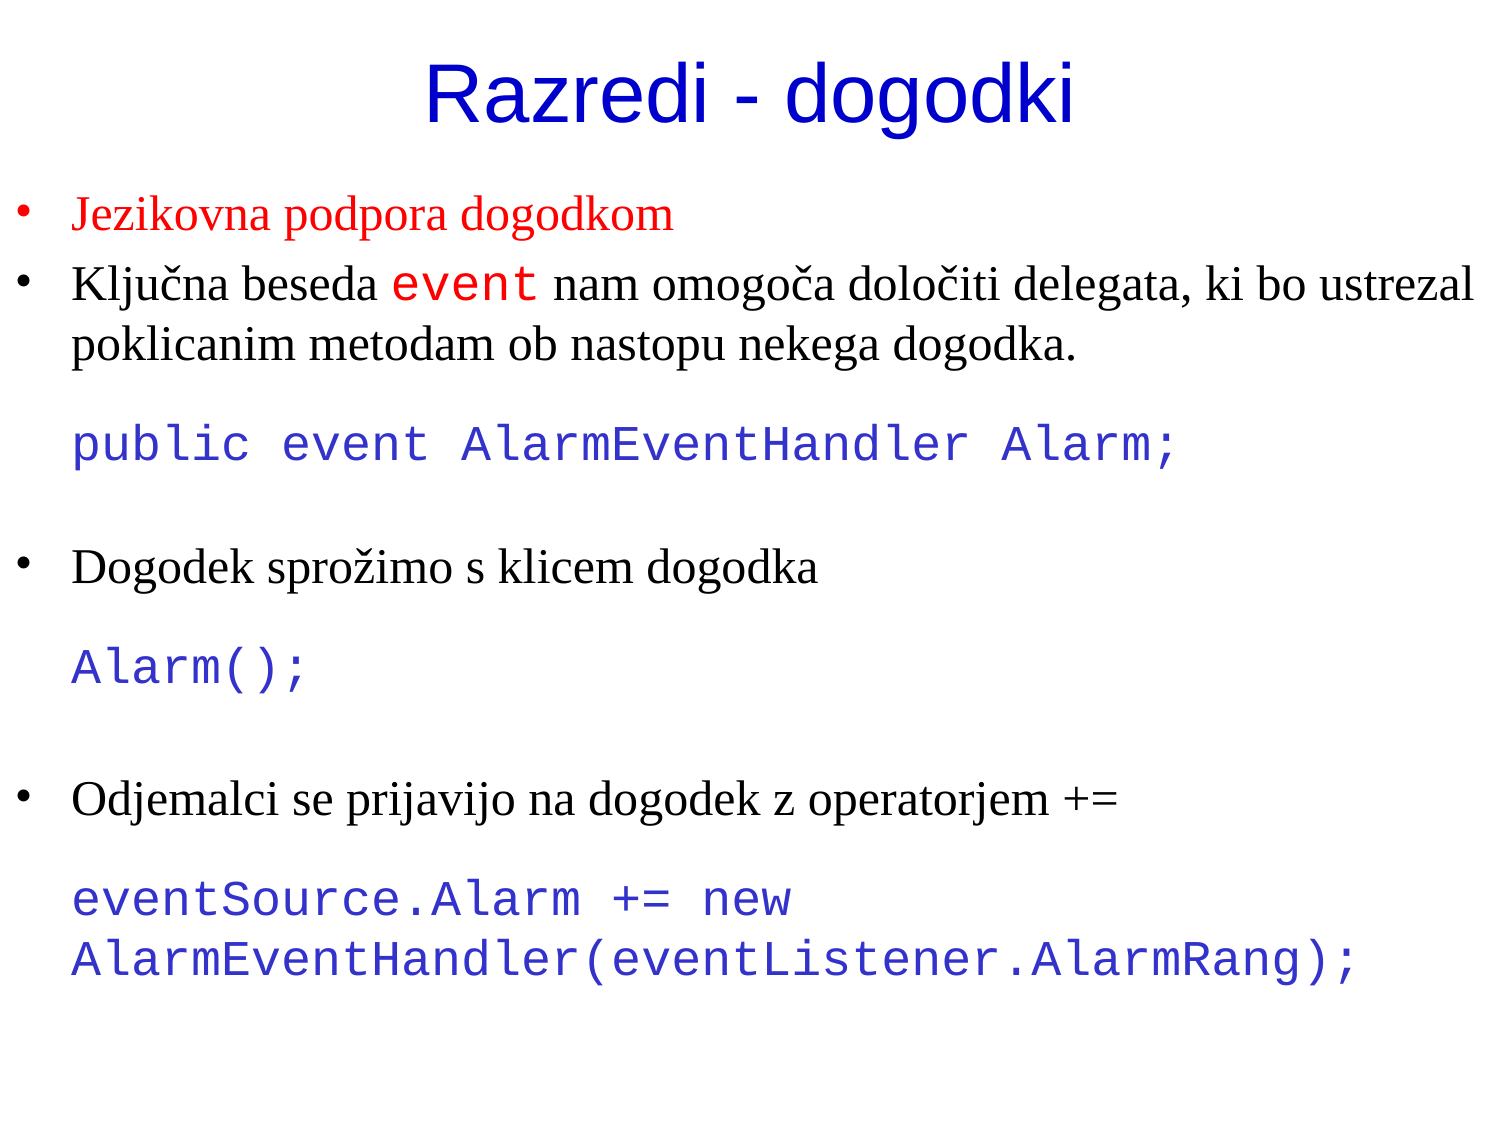

# Razredi - dogodki
Jezikovna podpora dogodkom
Ključna beseda event nam omogoča določiti delegata, ki bo ustrezal poklicanim metodam ob nastopu nekega dogodka.
public event AlarmEventHandler Alarm;
Dogodek sprožimo s klicem dogodka
Alarm();
Odjemalci se prijavijo na dogodek z operatorjem +=
eventSource.Alarm += new AlarmEventHandler(eventListener.AlarmRang);